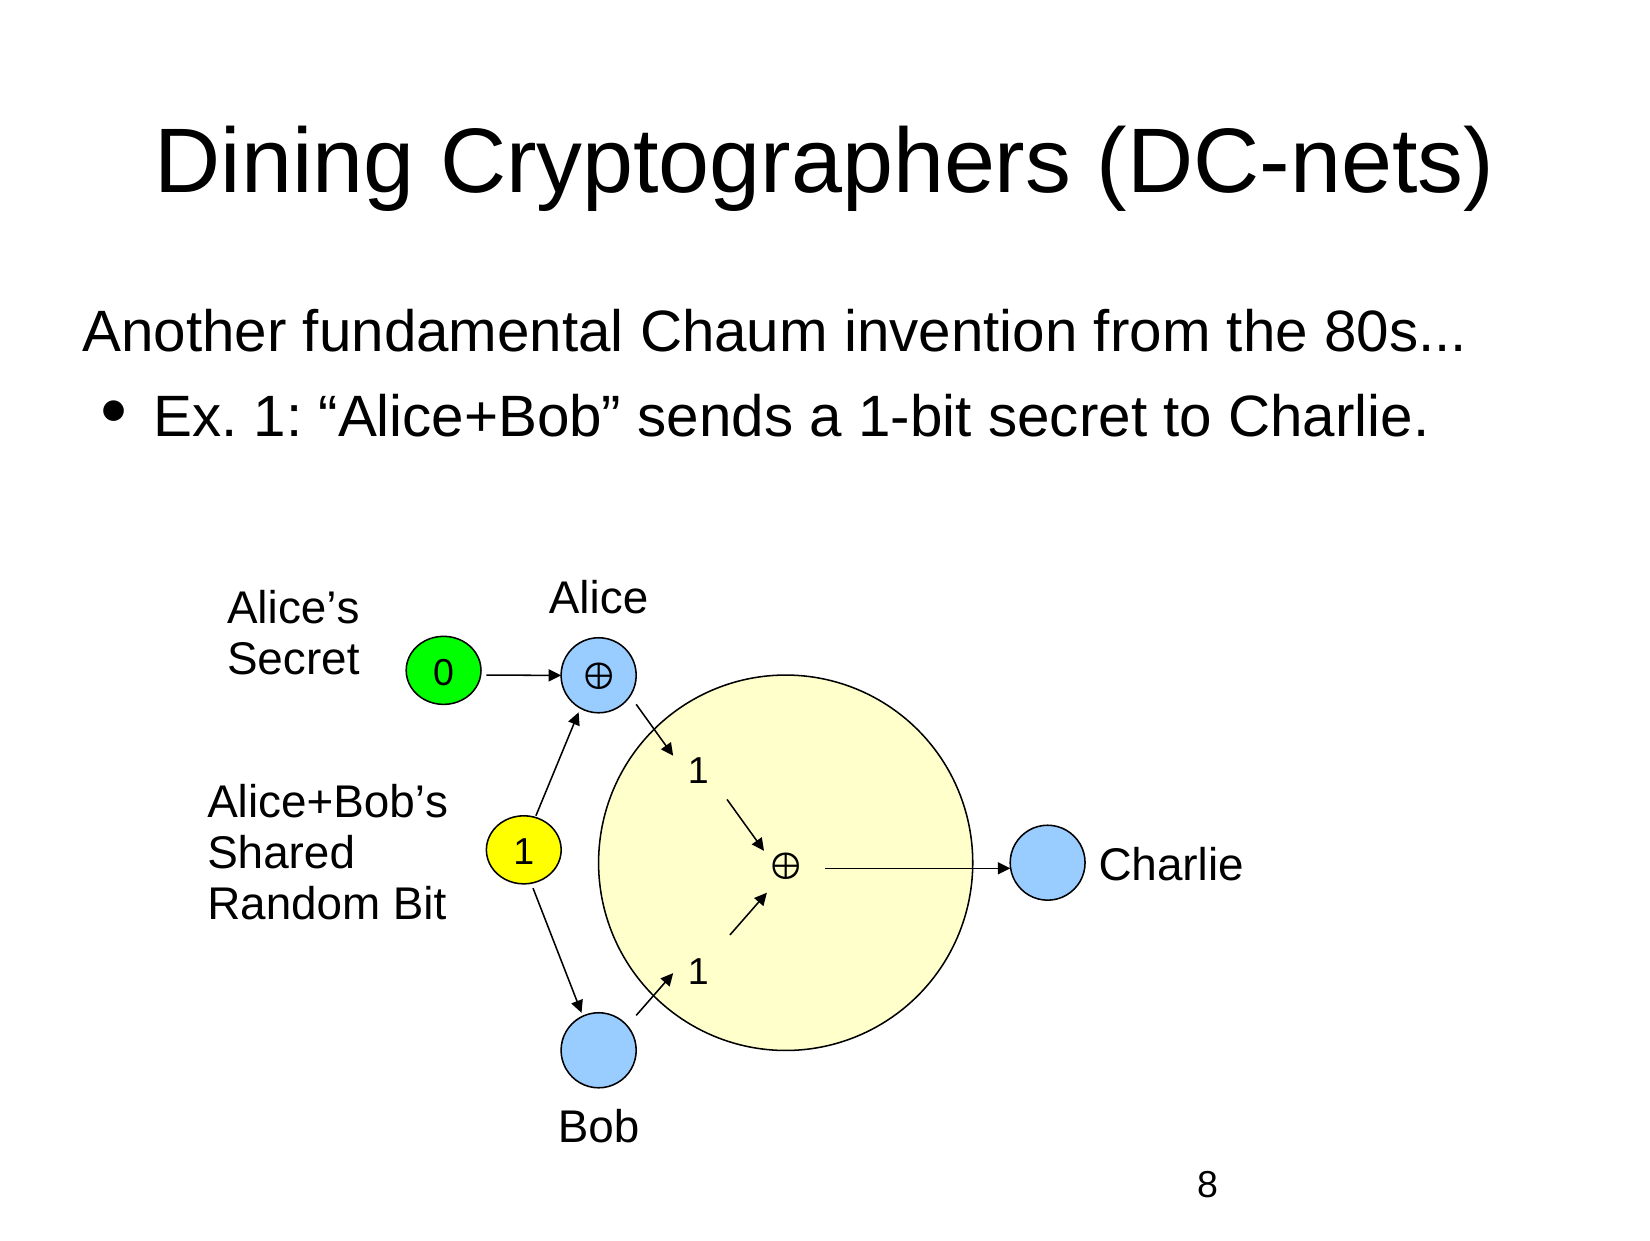

# Dining Cryptographers (DC-nets)
Another fundamental Chaum invention from the 80s...
Ex. 1: “Alice+Bob” sends a 1-bit secret to Charlie.
Alice
Alice’s
Secret
0

1
1
Alice+Bob’s
Shared
Random Bit
1

Charlie
Bob
8